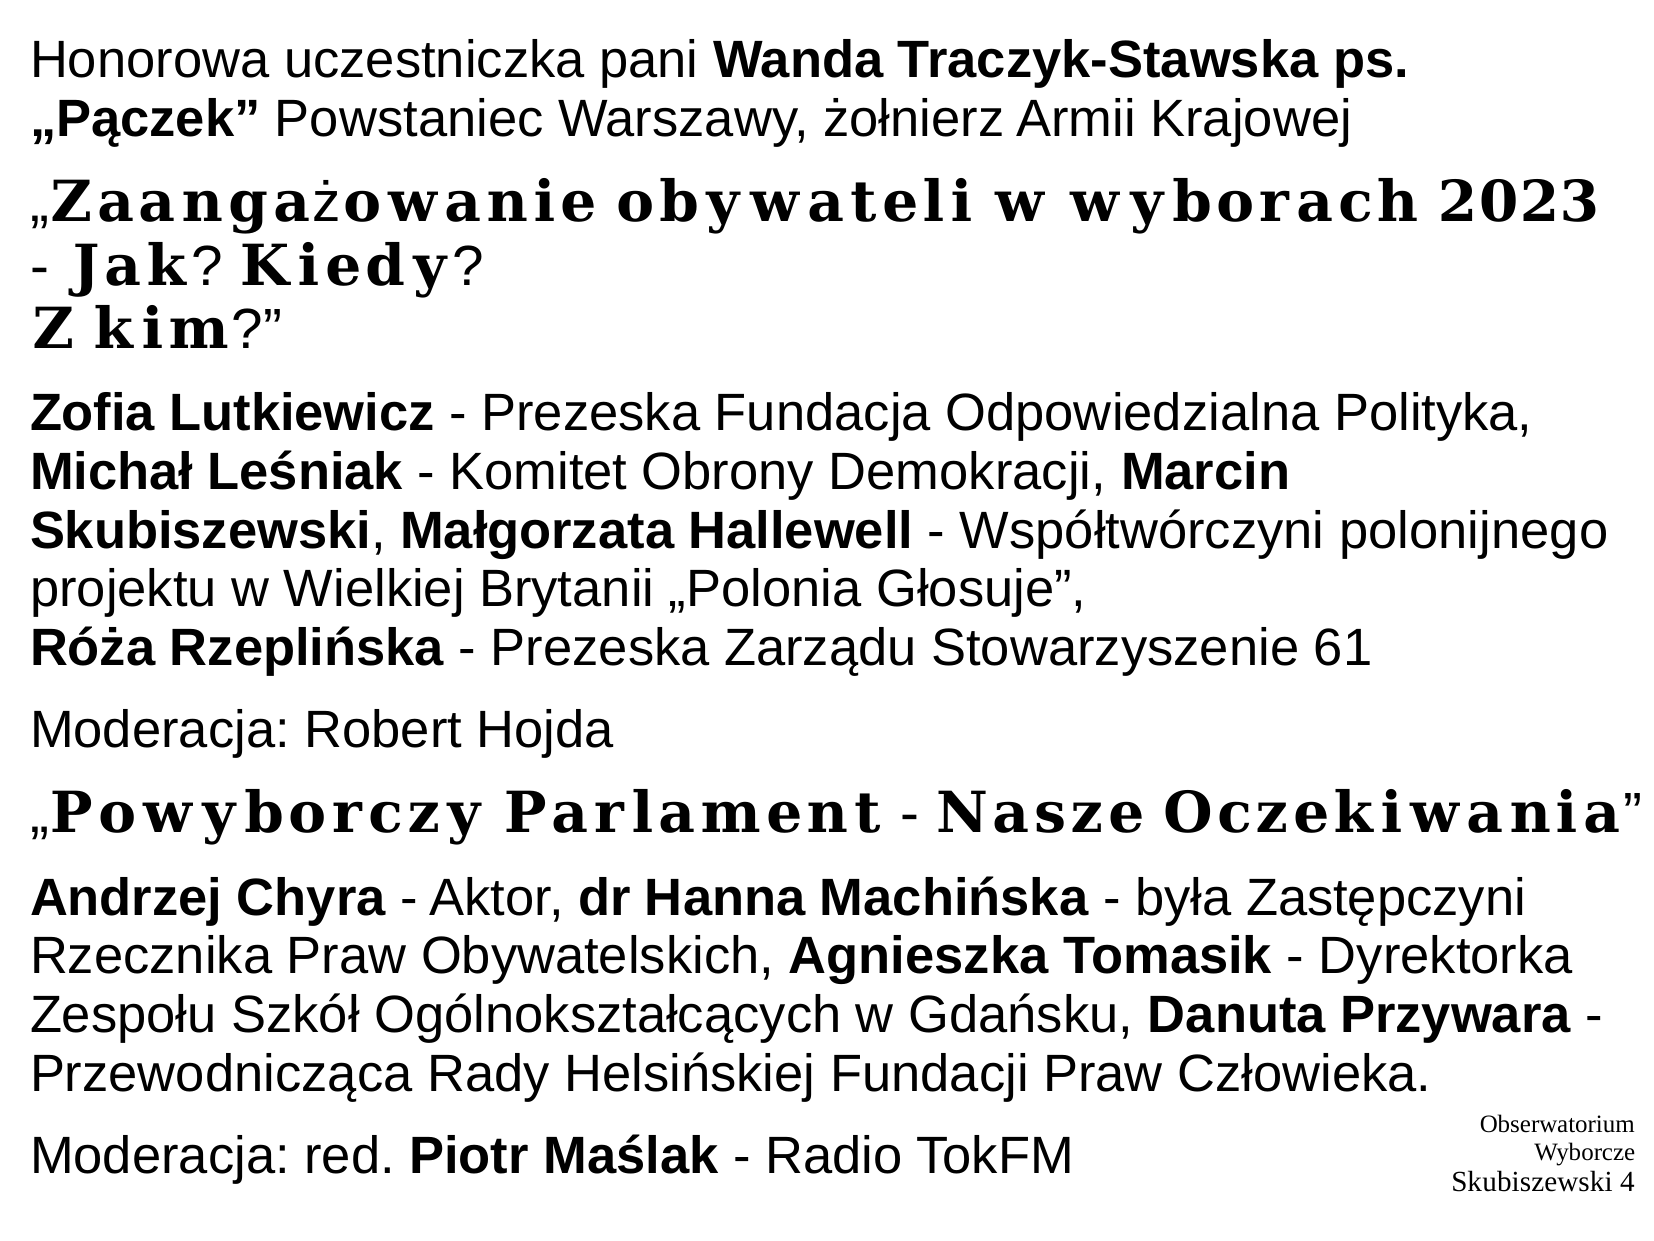

# Honorowa uczestniczka pani Wanda Traczyk-Stawska ps. „Pączek” Powstaniec Warszawy, żołnierz Armii Krajowej
„𝐙𝐚𝐚𝐧𝐠𝐚ż𝐨𝐰𝐚𝐧𝐢𝐞 𝐨𝐛𝐲𝐰𝐚𝐭𝐞𝐥𝐢 𝐰 𝐰𝐲𝐛𝐨𝐫𝐚𝐜𝐡 𝟐𝟎𝟐𝟑 - 𝐉𝐚𝐤? 𝐊𝐢𝐞𝐝𝐲?
𝐙 𝐤𝐢𝐦?”
Zofia Lutkiewicz - Prezeska Fundacja Odpowiedzialna Polityka, Michał Leśniak - Komitet Obrony Demokracji, Marcin Skubiszewski, Małgorzata Hallewell - Współtwórczyni polonijnego projektu w Wielkiej Brytanii „Polonia Głosuje”,
Róża Rzeplińska - Prezeska Zarządu Stowarzyszenie 61
Moderacja: Robert Hojda
„𝐏𝐨𝐰𝐲𝐛𝐨𝐫𝐜𝐳𝐲 𝐏𝐚𝐫𝐥𝐚𝐦𝐞𝐧𝐭 - 𝐍𝐚𝐬𝐳𝐞 𝐎𝐜𝐳𝐞𝐤𝐢𝐰𝐚𝐧𝐢𝐚”
Andrzej Chyra - Aktor, dr Hanna Machińska - była Zastępczyni Rzecznika Praw Obywatelskich, Agnieszka Tomasik - Dyrektorka Zespołu Szkół Ogólnokształcących w Gdańsku, Danuta Przywara - Przewodnicząca Rady Helsińskiej Fundacji Praw Człowieka.
Moderacja: red. Piotr Maślak - Radio TokFM
4